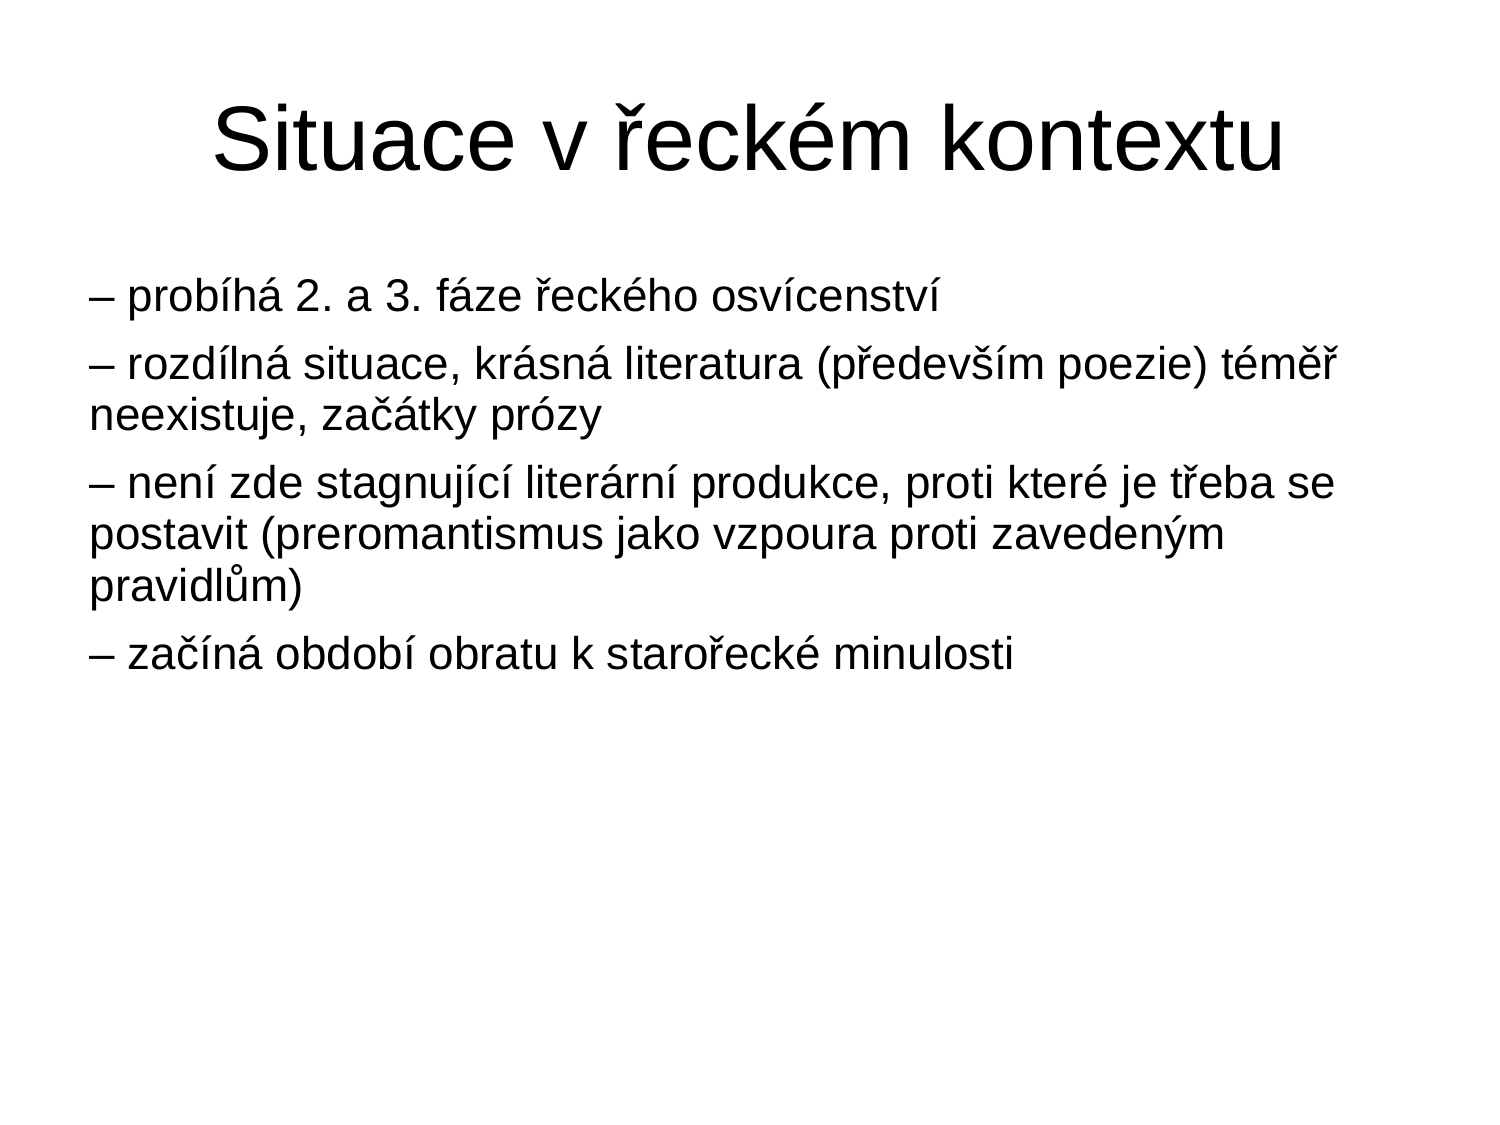

# Situace v řeckém kontextu
– probíhá 2. a 3. fáze řeckého osvícenství
– rozdílná situace, krásná literatura (především poezie) téměř neexistuje, začátky prózy
– není zde stagnující literární produkce, proti které je třeba se postavit (preromantismus jako vzpoura proti zavedeným pravidlům)
– začíná období obratu k starořecké minulosti